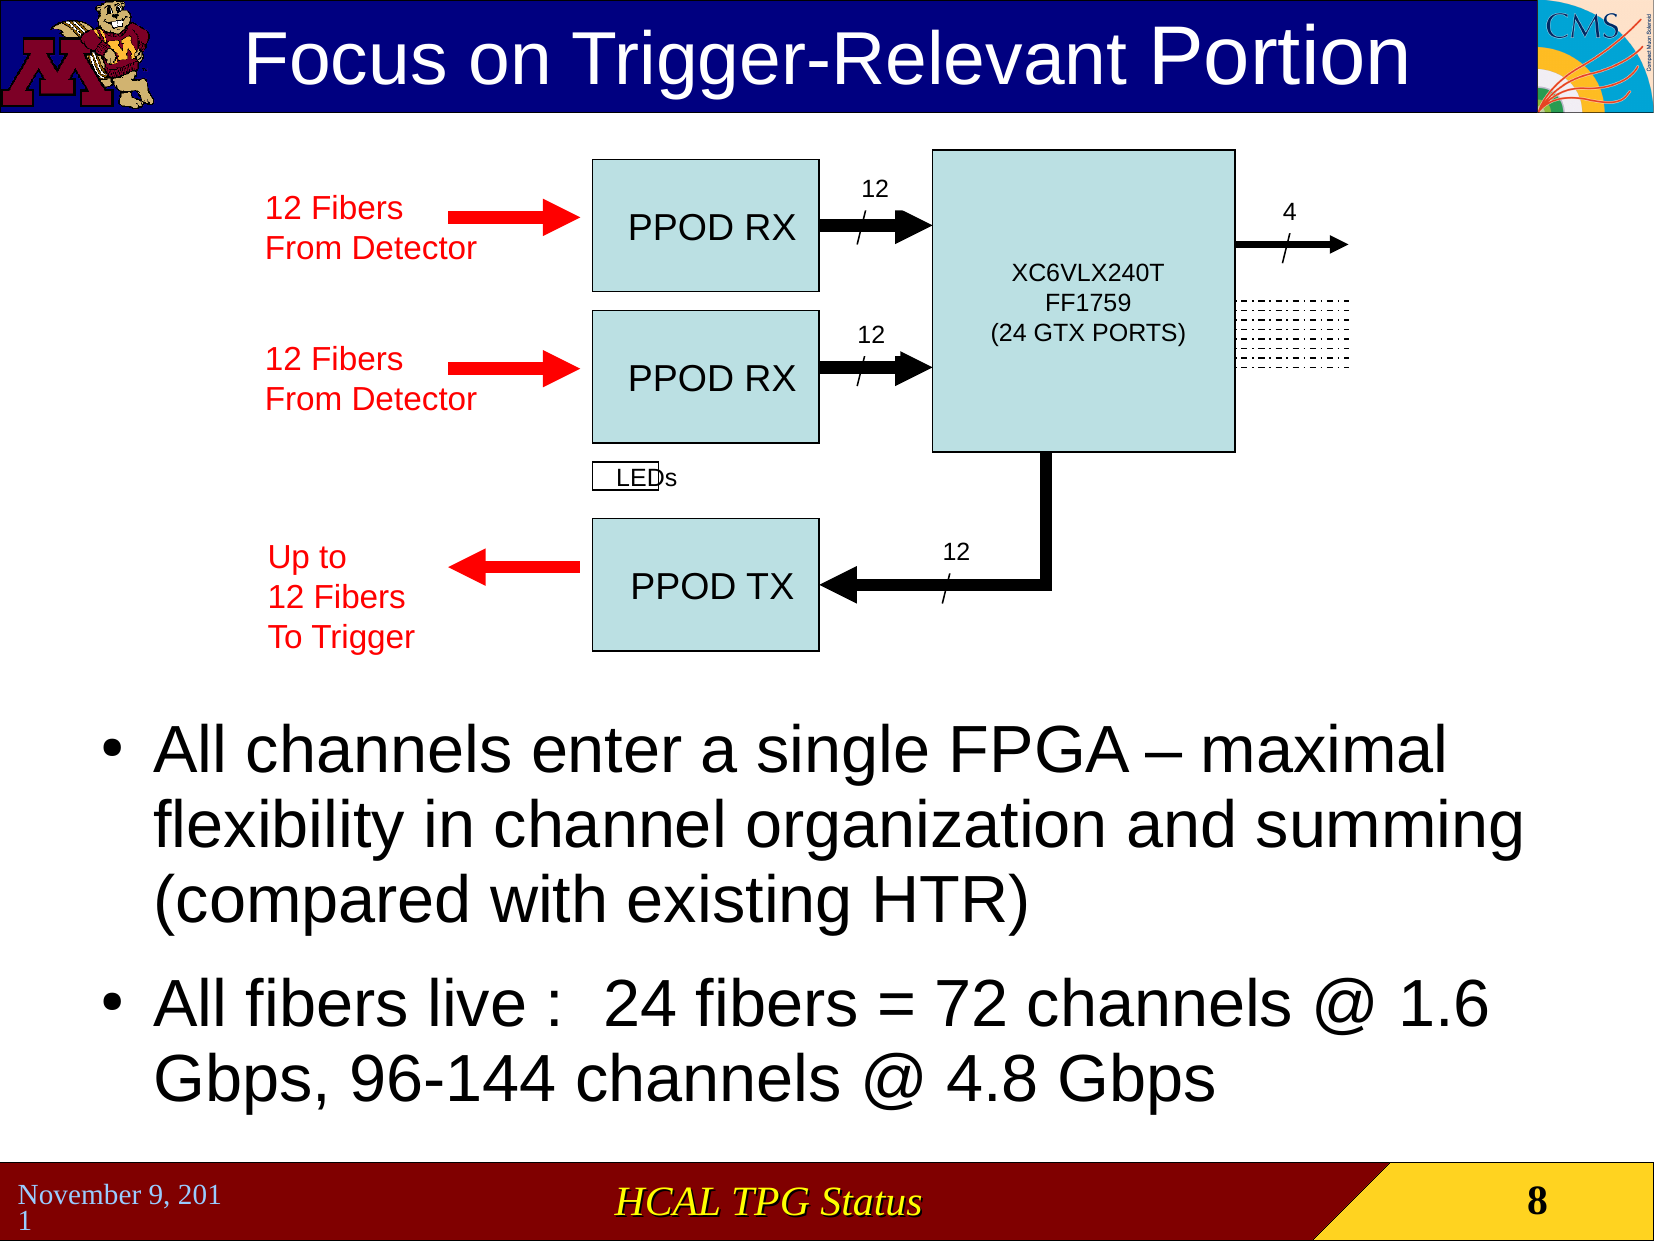

# Focus on Trigger-Relevant Portion
XC6VLX240T
FF1759
(24 GTX PORTS)
XC6VLX240T
FF1759
(24 GTX PORTS)
PPOD RX
PPOD RX
12
12 Fibers
From Detector
4
PPOD RX
PPOD RX
12
12 Fibers
From Detector
LEDs
PPOD TX
PPOD TX
Up to
12 Fibers
To Trigger
12
All channels enter a single FPGA – maximal flexibility in channel organization and summing (compared with existing HTR)
All fibers live : 	24 fibers = 72 channels @ 1.6 Gbps, 96-144 channels @ 4.8 Gbps
HCAL TPG Status
8
November 9, 2011